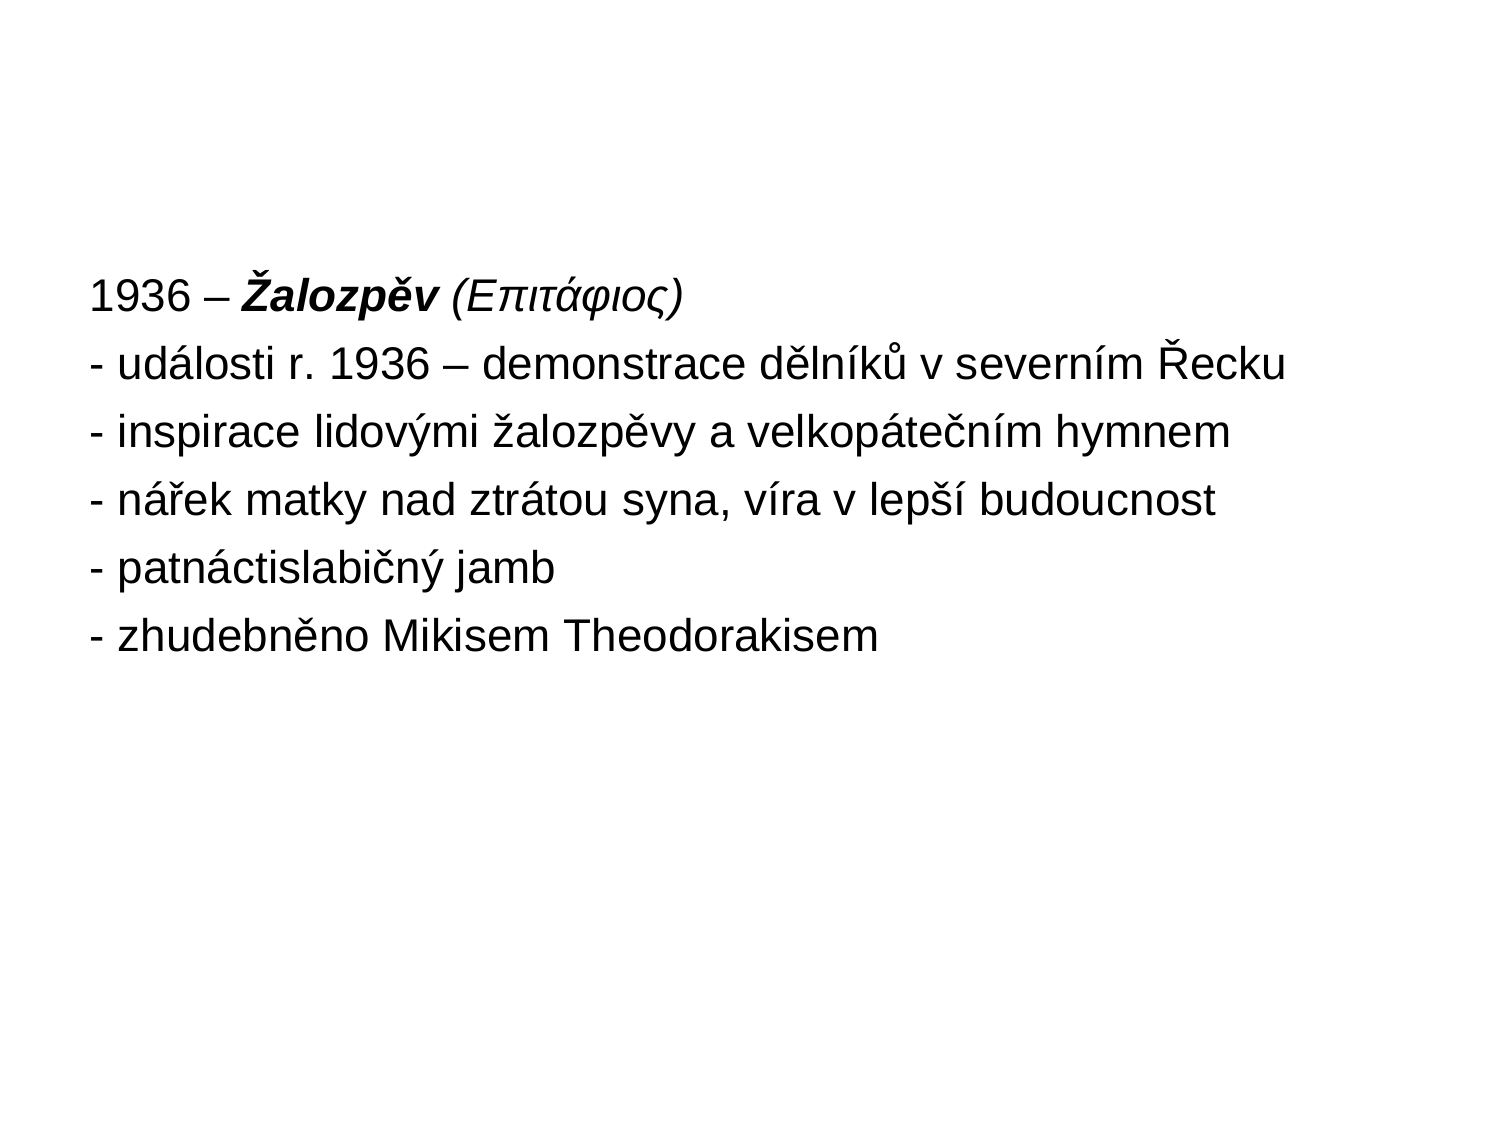

#
1936 – Žalozpěv (Επιτάφιος)
- události r. 1936 – demonstrace dělníků v severním Řecku
- inspirace lidovými žalozpěvy a velkopátečním hymnem
- nářek matky nad ztrátou syna, víra v lepší budoucnost
- patnáctislabičný jamb
- zhudebněno Mikisem Theodorakisem